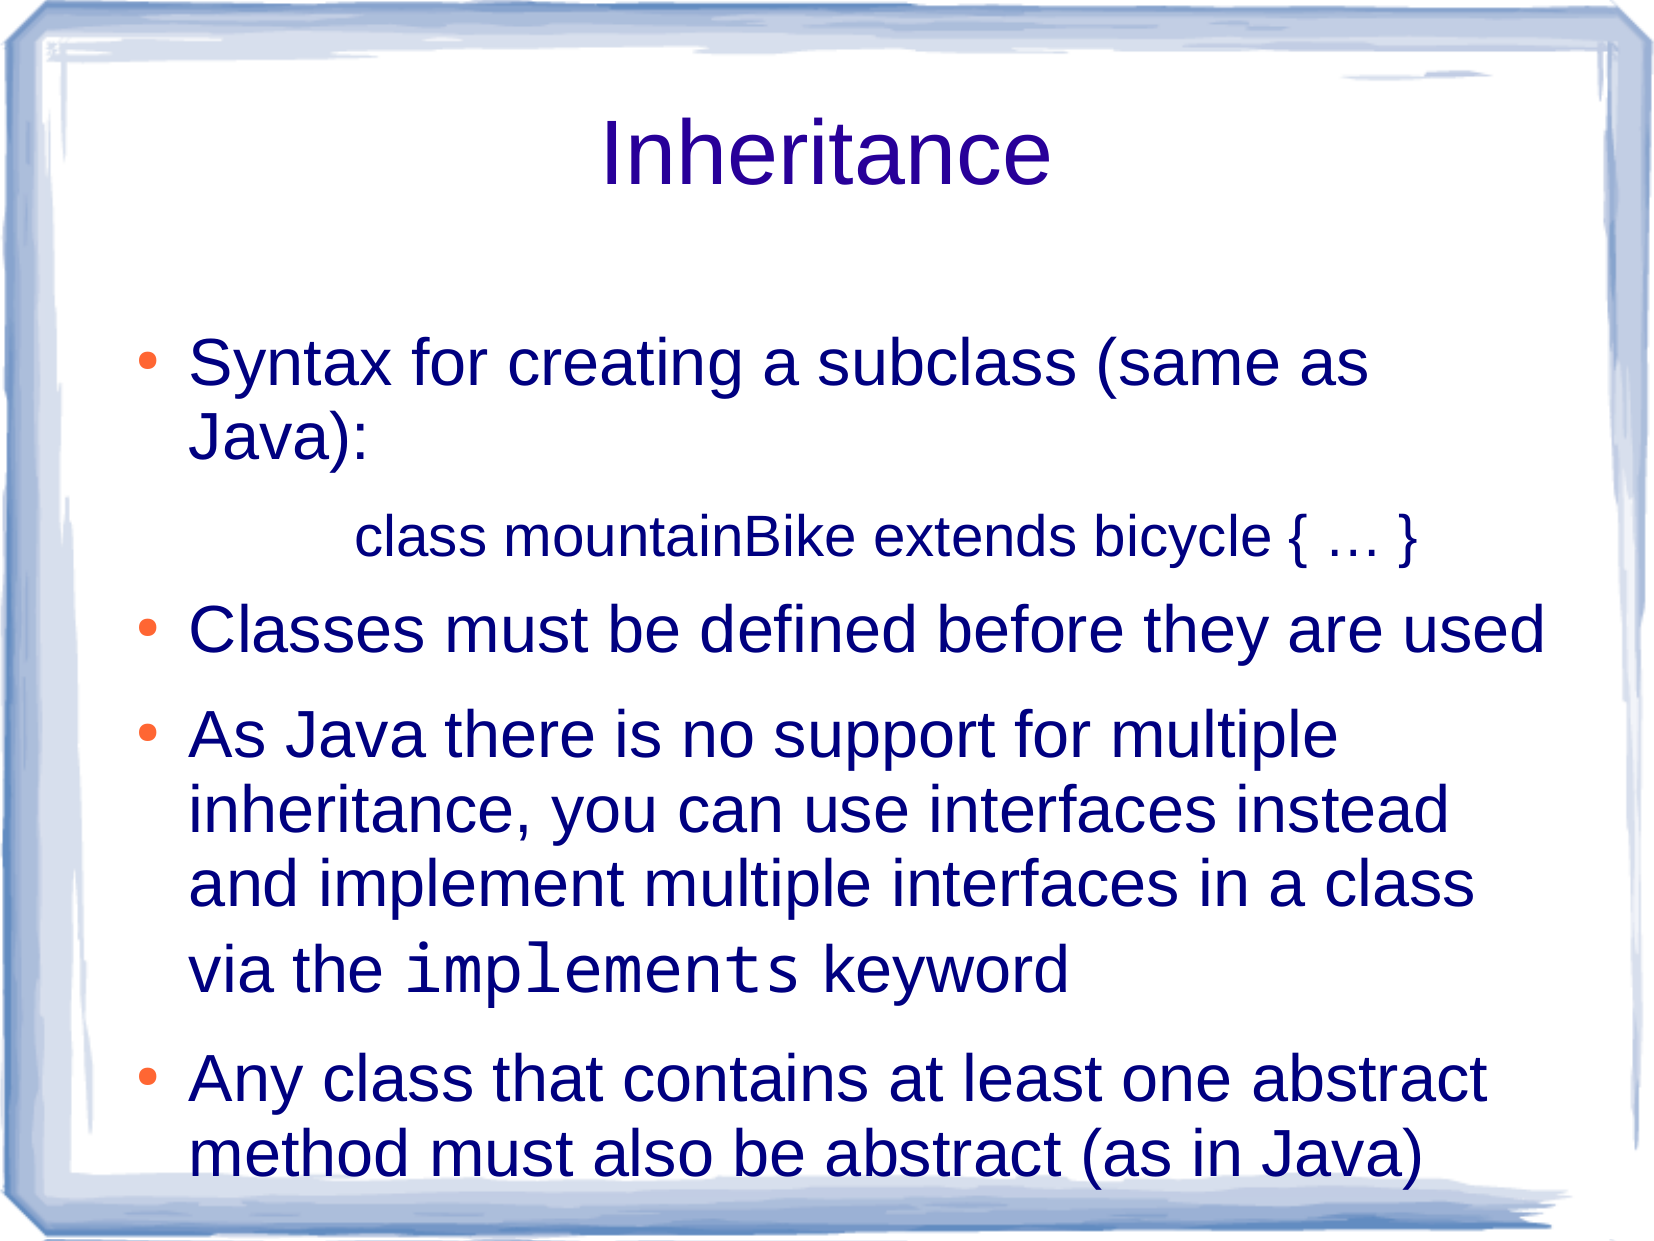

# Inheritance
Syntax for creating a subclass (same as Java):
class mountainBike extends bicycle { … }
Classes must be defined before they are used
As Java there is no support for multiple inheritance, you can use interfaces instead and implement multiple interfaces in a class via the implements keyword
Any class that contains at least one abstract method must also be abstract (as in Java)